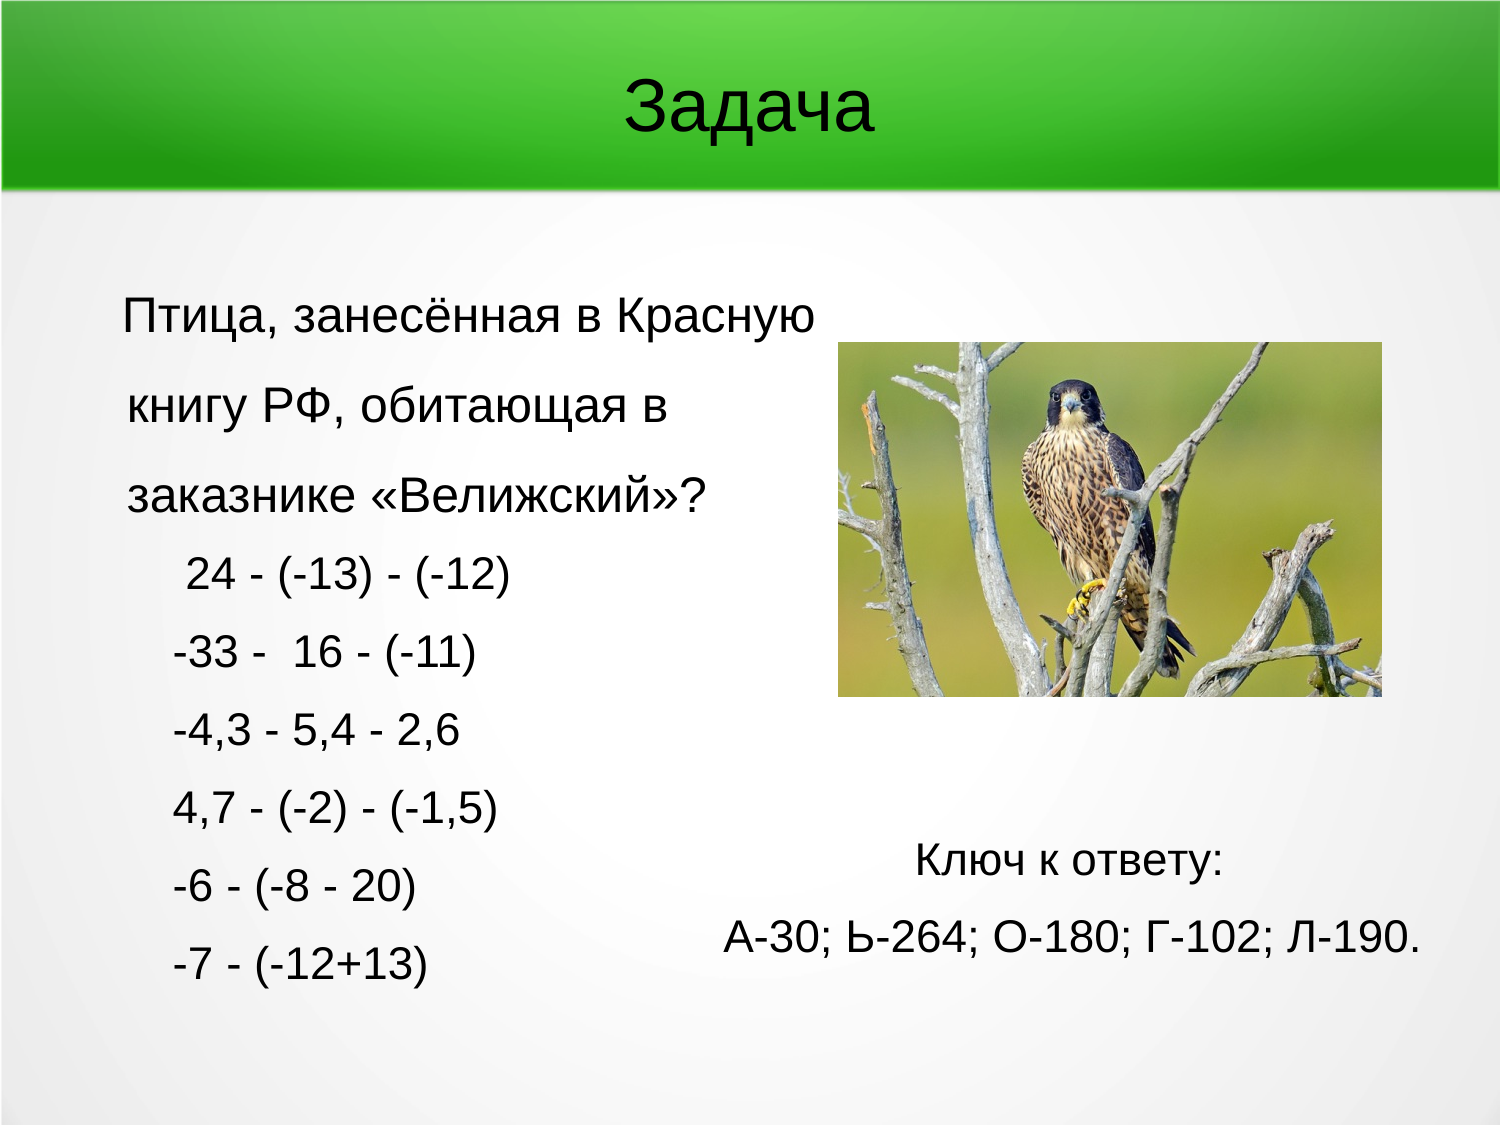

# Задача
 Птица, занесённая в Красную книгу РФ, обитающая в заказнике «Велижский»?
 24 - (-13) - (-12)
 -33 - 16 - (-11)
 -4,3 - 5,4 - 2,6
 4,7 - (-2) - (-1,5)
 -6 - (-8 - 20)
 -7 - (-12+13)
 Ключ к ответу:
А-30; Ь-264; О-180; Г-102; Л-190.